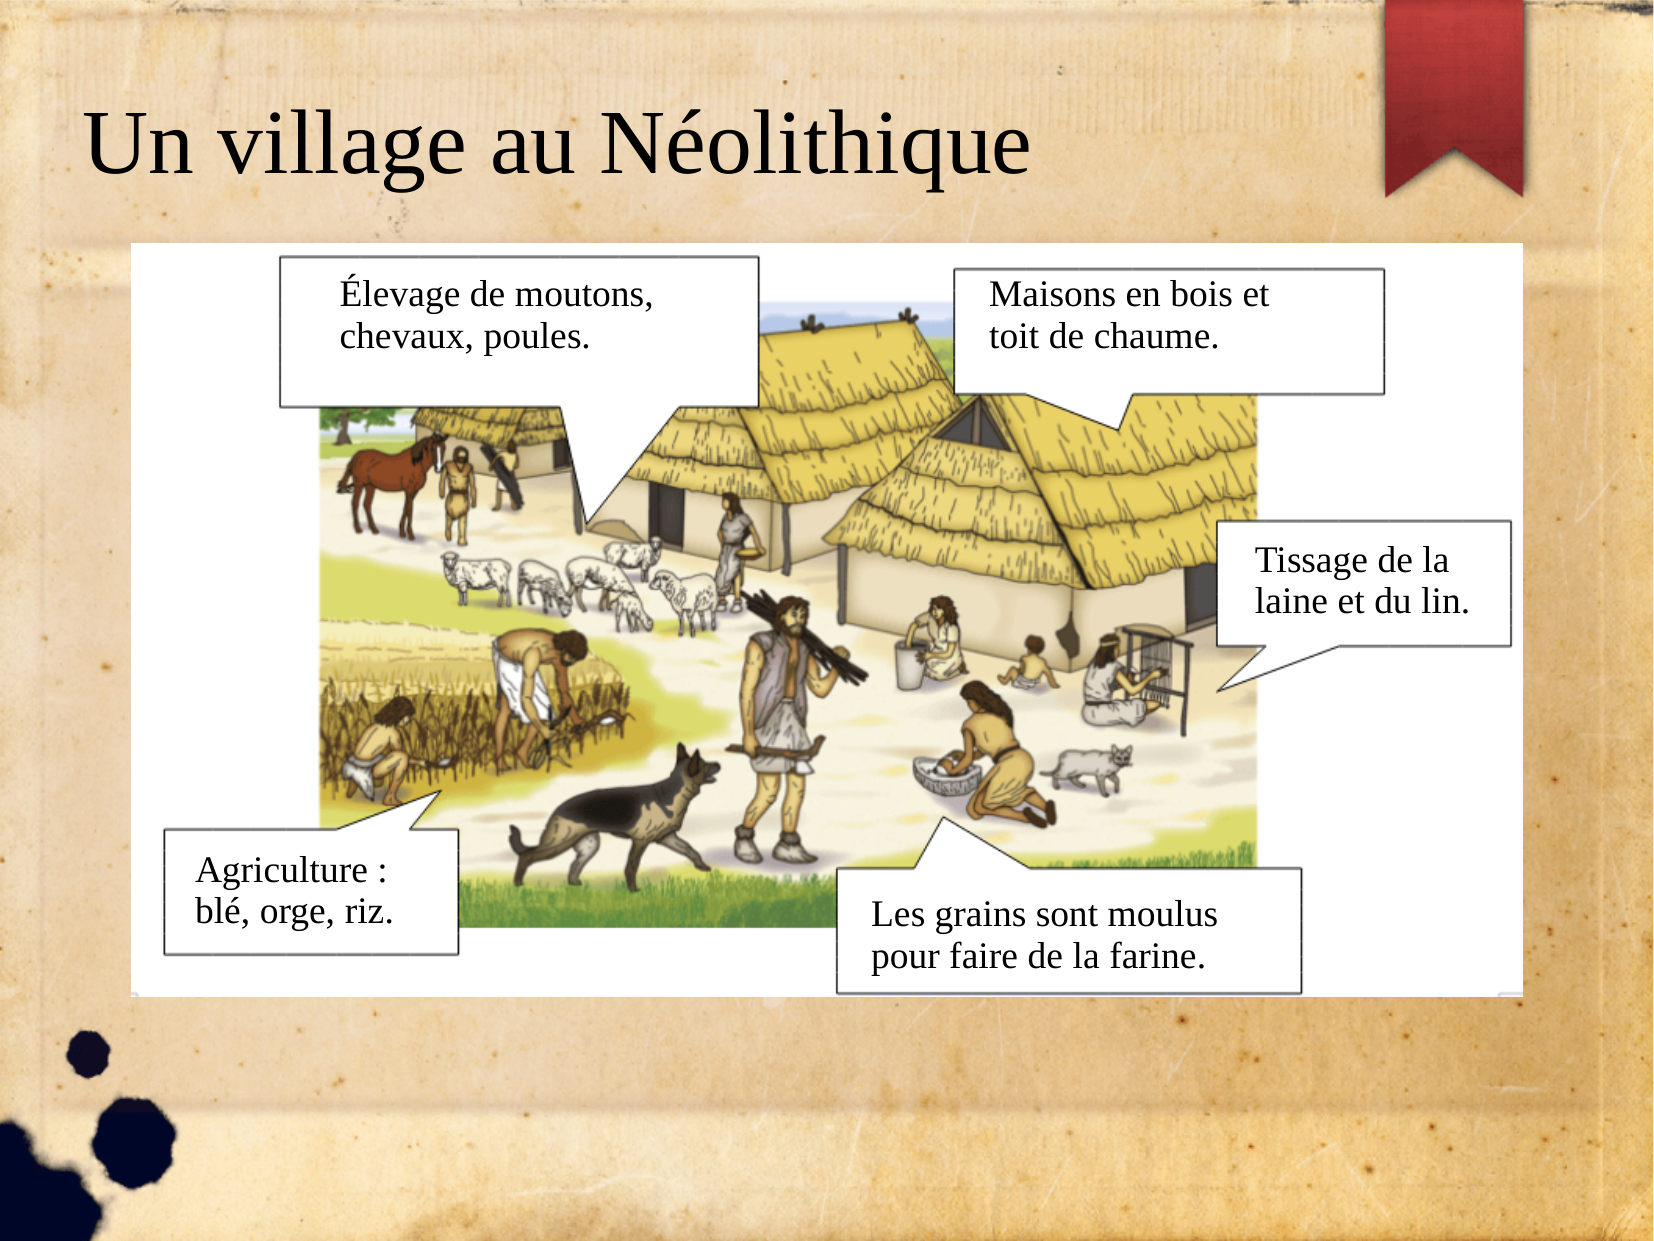

# Un village au Néolithique
Élevage de moutons, chevaux, poules.
Maisons en bois et toit de chaume.
Tissage de la laine et du lin.
Agriculture : blé, orge, riz.
Les grains sont moulus pour faire de la farine.